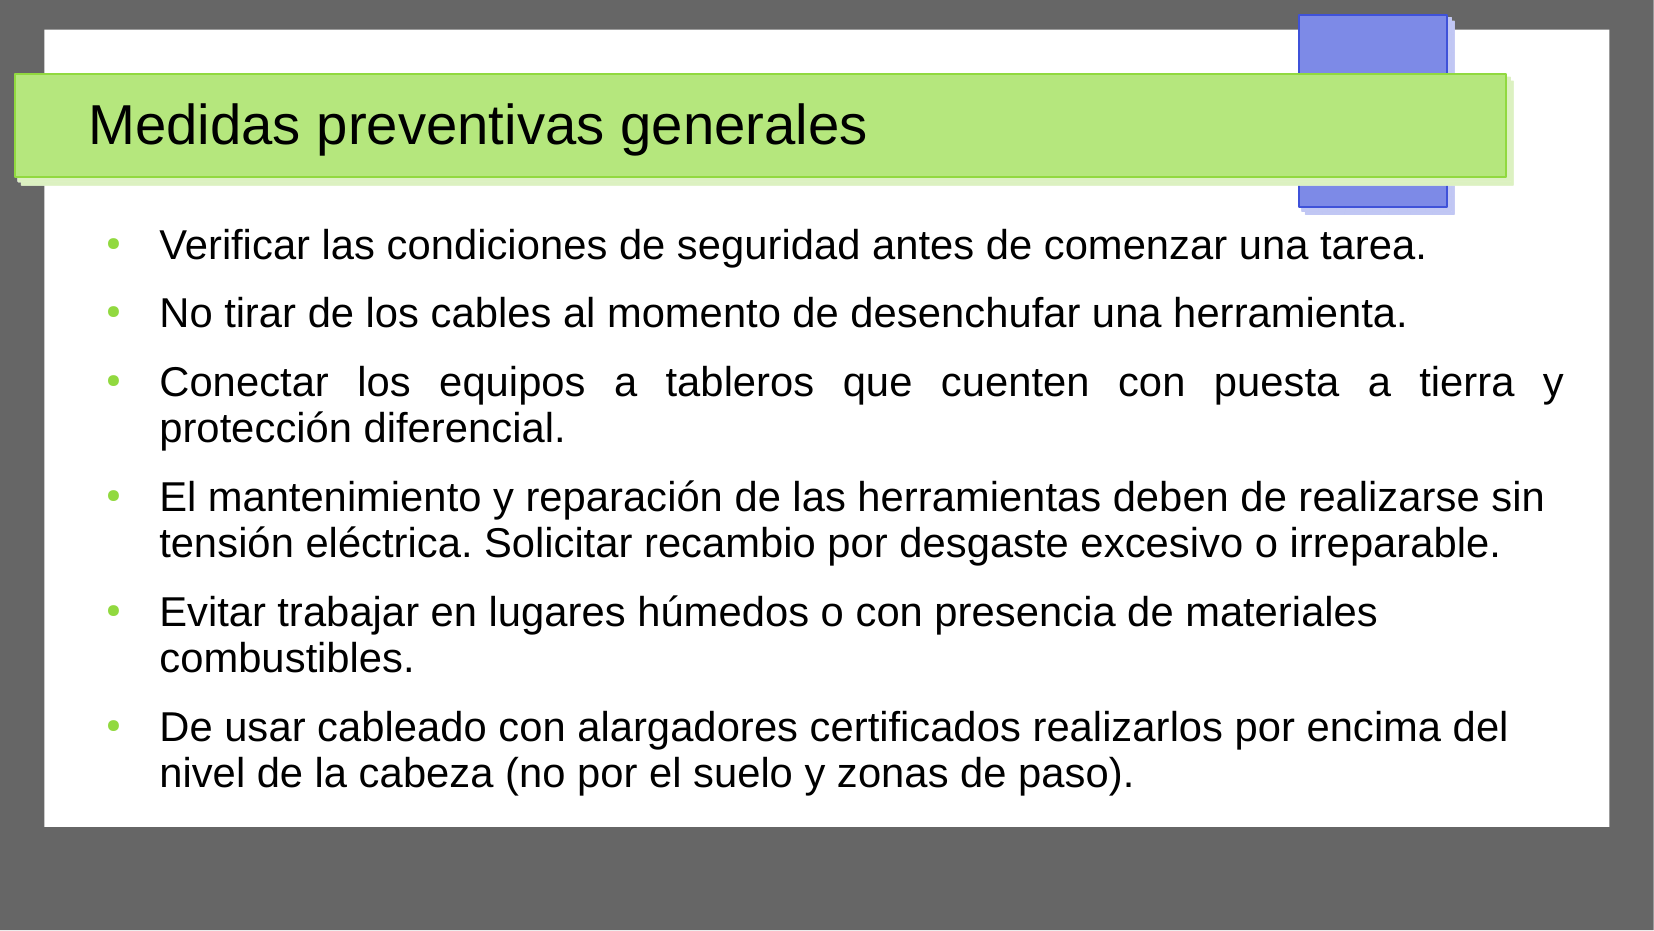

# Medidas preventivas generales
Verificar las condiciones de seguridad antes de comenzar una tarea.
No tirar de los cables al momento de desenchufar una herramienta.
Conectar los equipos a tableros que cuenten con puesta a tierra y protección diferencial.
El mantenimiento y reparación de las herramientas deben de realizarse sin tensión eléctrica. Solicitar recambio por desgaste excesivo o irreparable.
Evitar trabajar en lugares húmedos o con presencia de materiales combustibles.
De usar cableado con alargadores certificados realizarlos por encima del nivel de la cabeza (no por el suelo y zonas de paso).